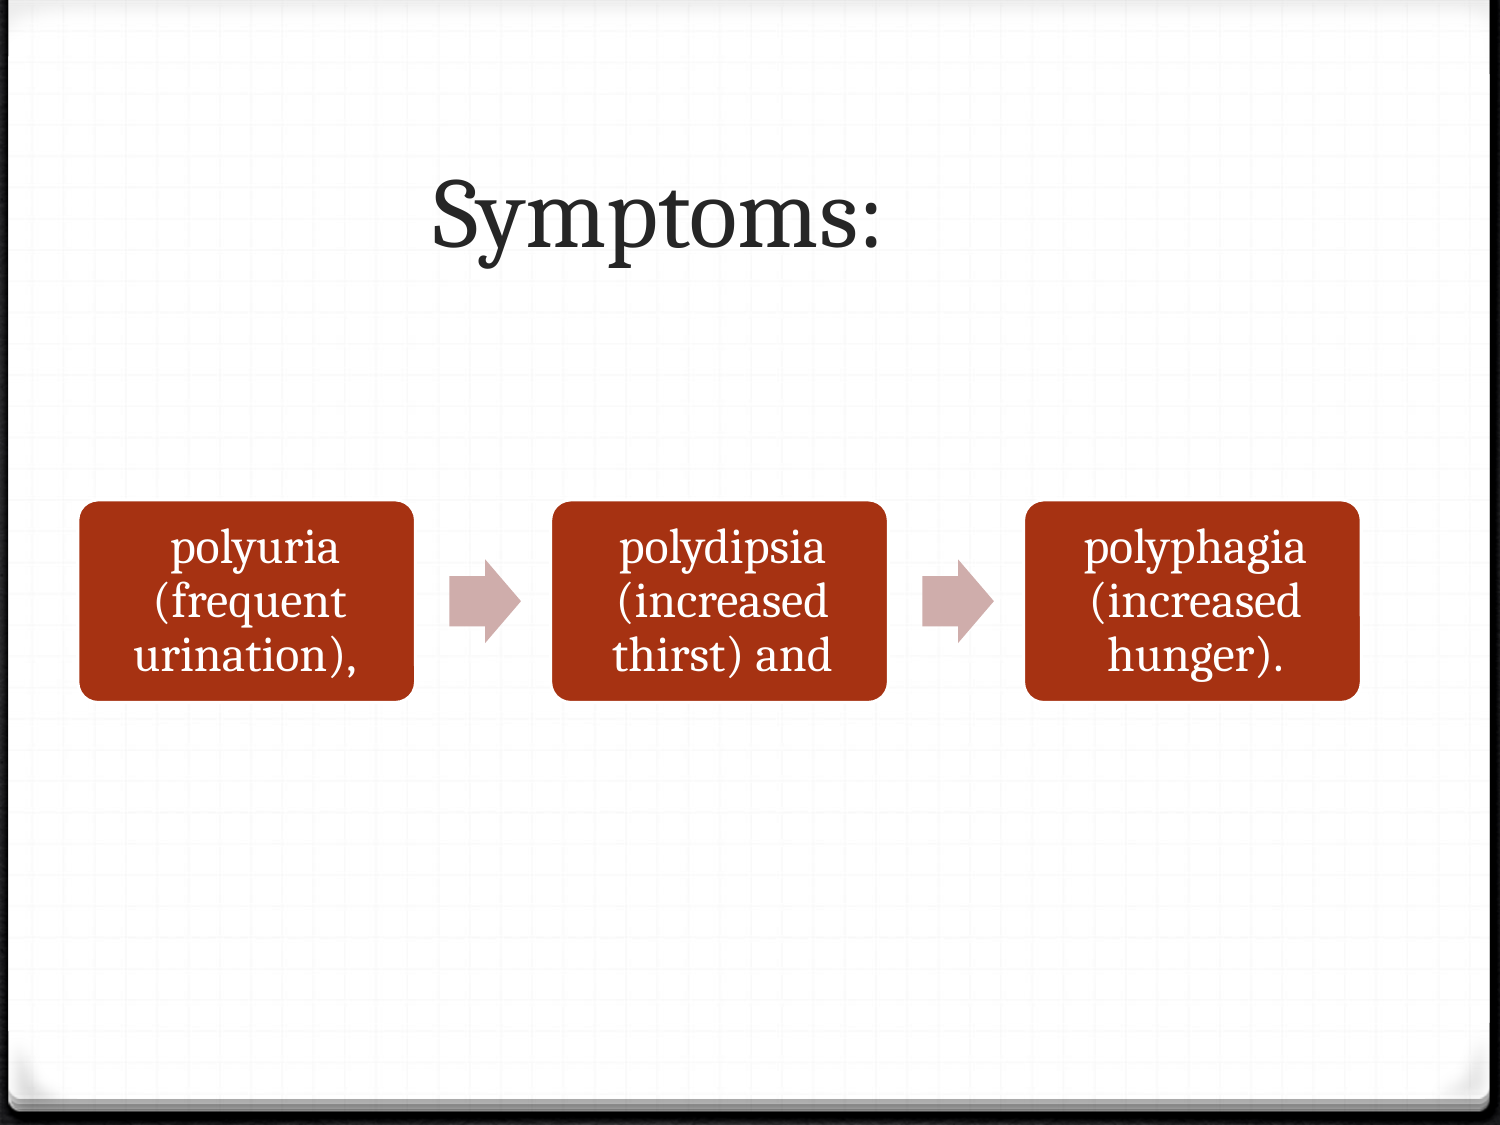

# Symptoms:
 polyuria (frequent urination),
polydipsia (increased thirst) and
polyphagia (increased hunger).